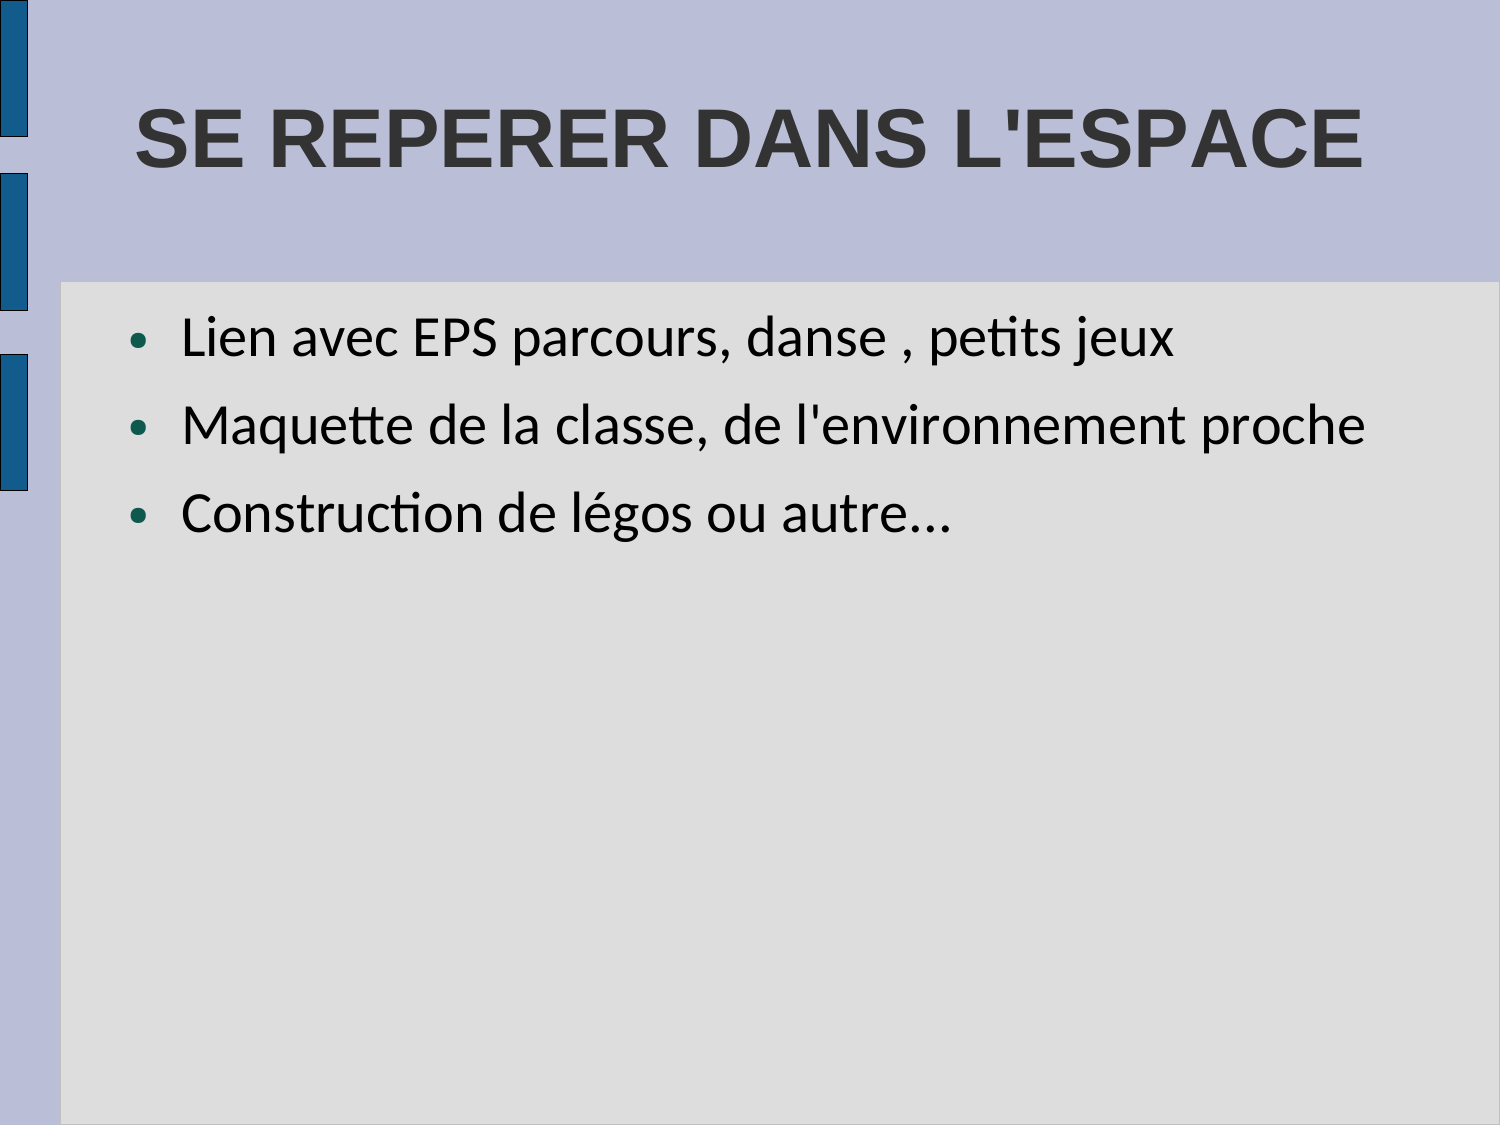

# SE REPERER DANS L'ESPACE
Lien avec EPS parcours, danse , petits jeux
Maquette de la classe, de l'environnement proche
Construction de légos ou autre...